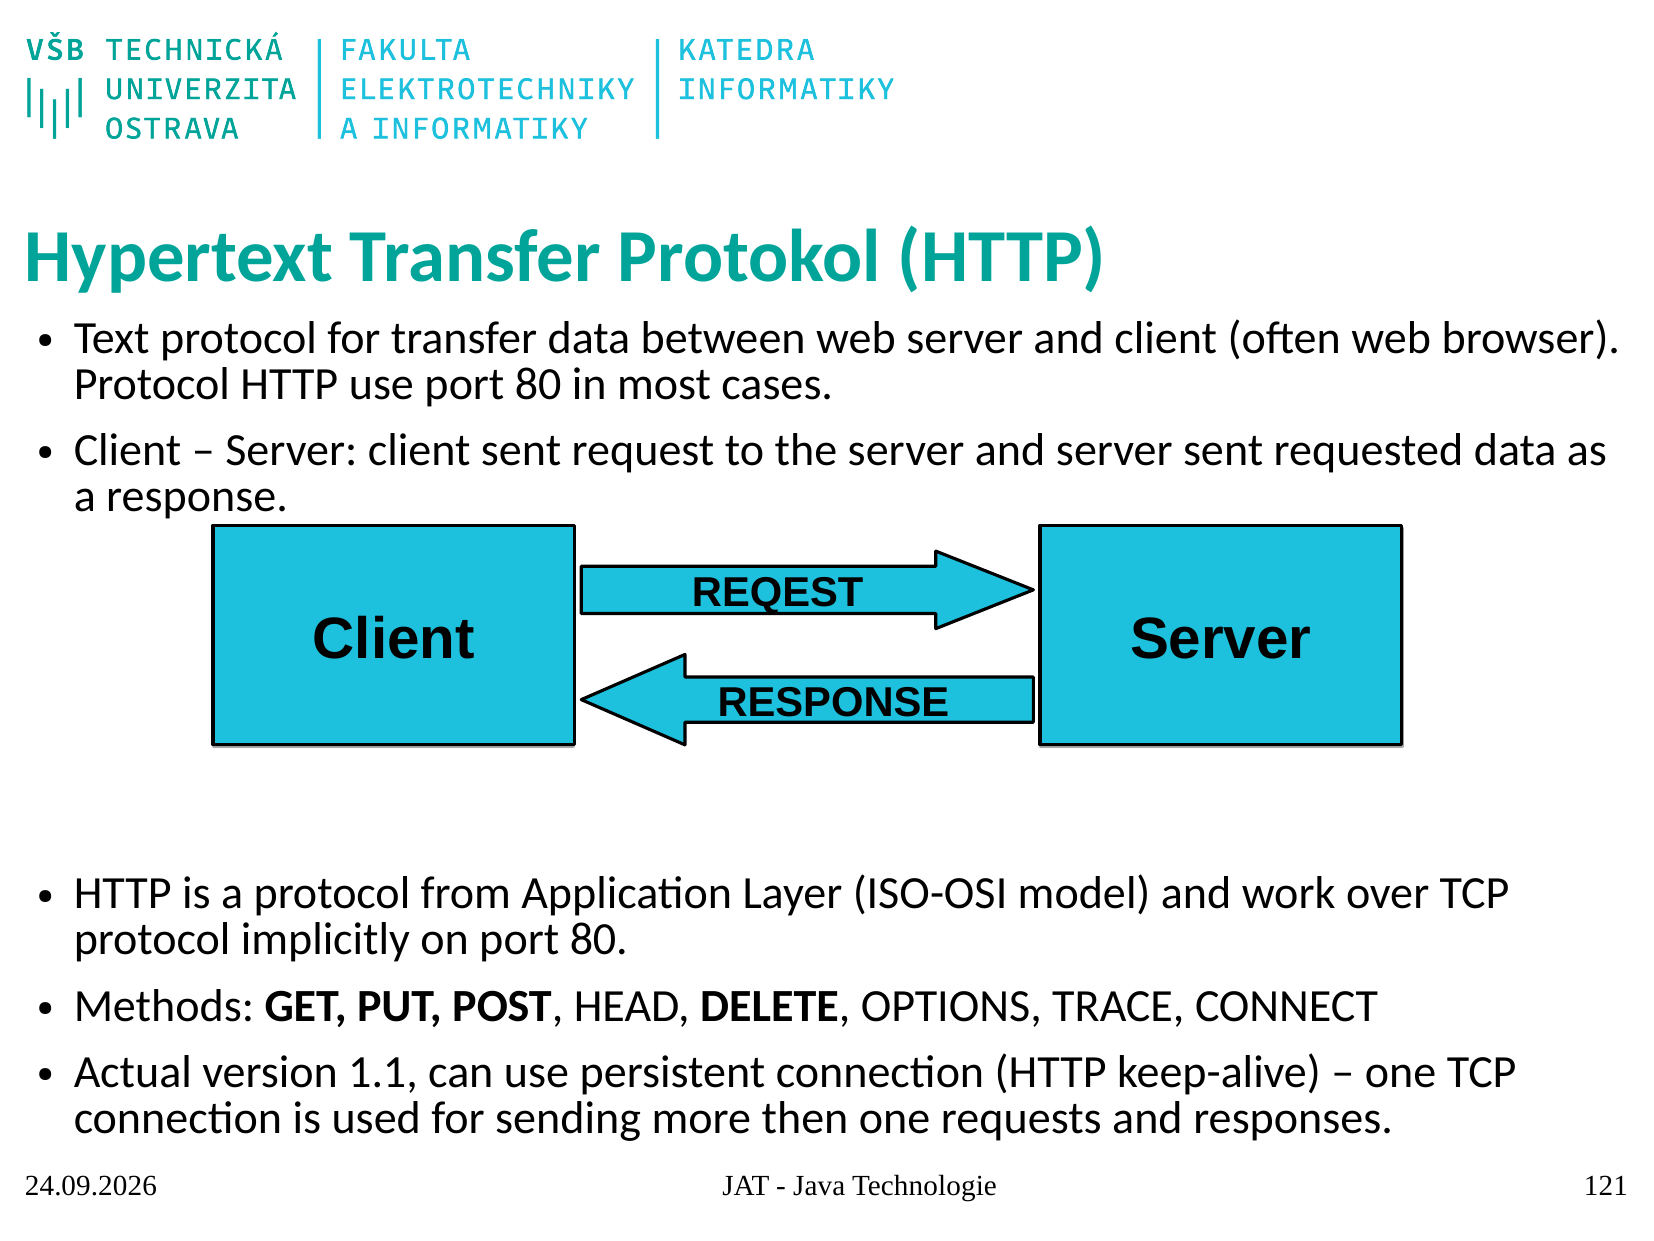

Hypertext Transfer Protokol (HTTP)
# Text protocol for transfer data between web server and client (often web browser). Protocol HTTP use port 80 in most cases.
Client – Server: client sent request to the server and server sent requested data as a response.
HTTP is a protocol from Application Layer (ISO-OSI model) and work over TCP protocol implicitly on port 80.
Methods: GET, PUT, POST, HEAD, DELETE, OPTIONS, TRACE, CONNECT
Actual version 1.1, can use persistent connection (HTTP keep-alive) – one TCP connection is used for sending more then one requests and responses.
Client
Server
REQEST
RESPONSE
JAT - Java Technologie
121